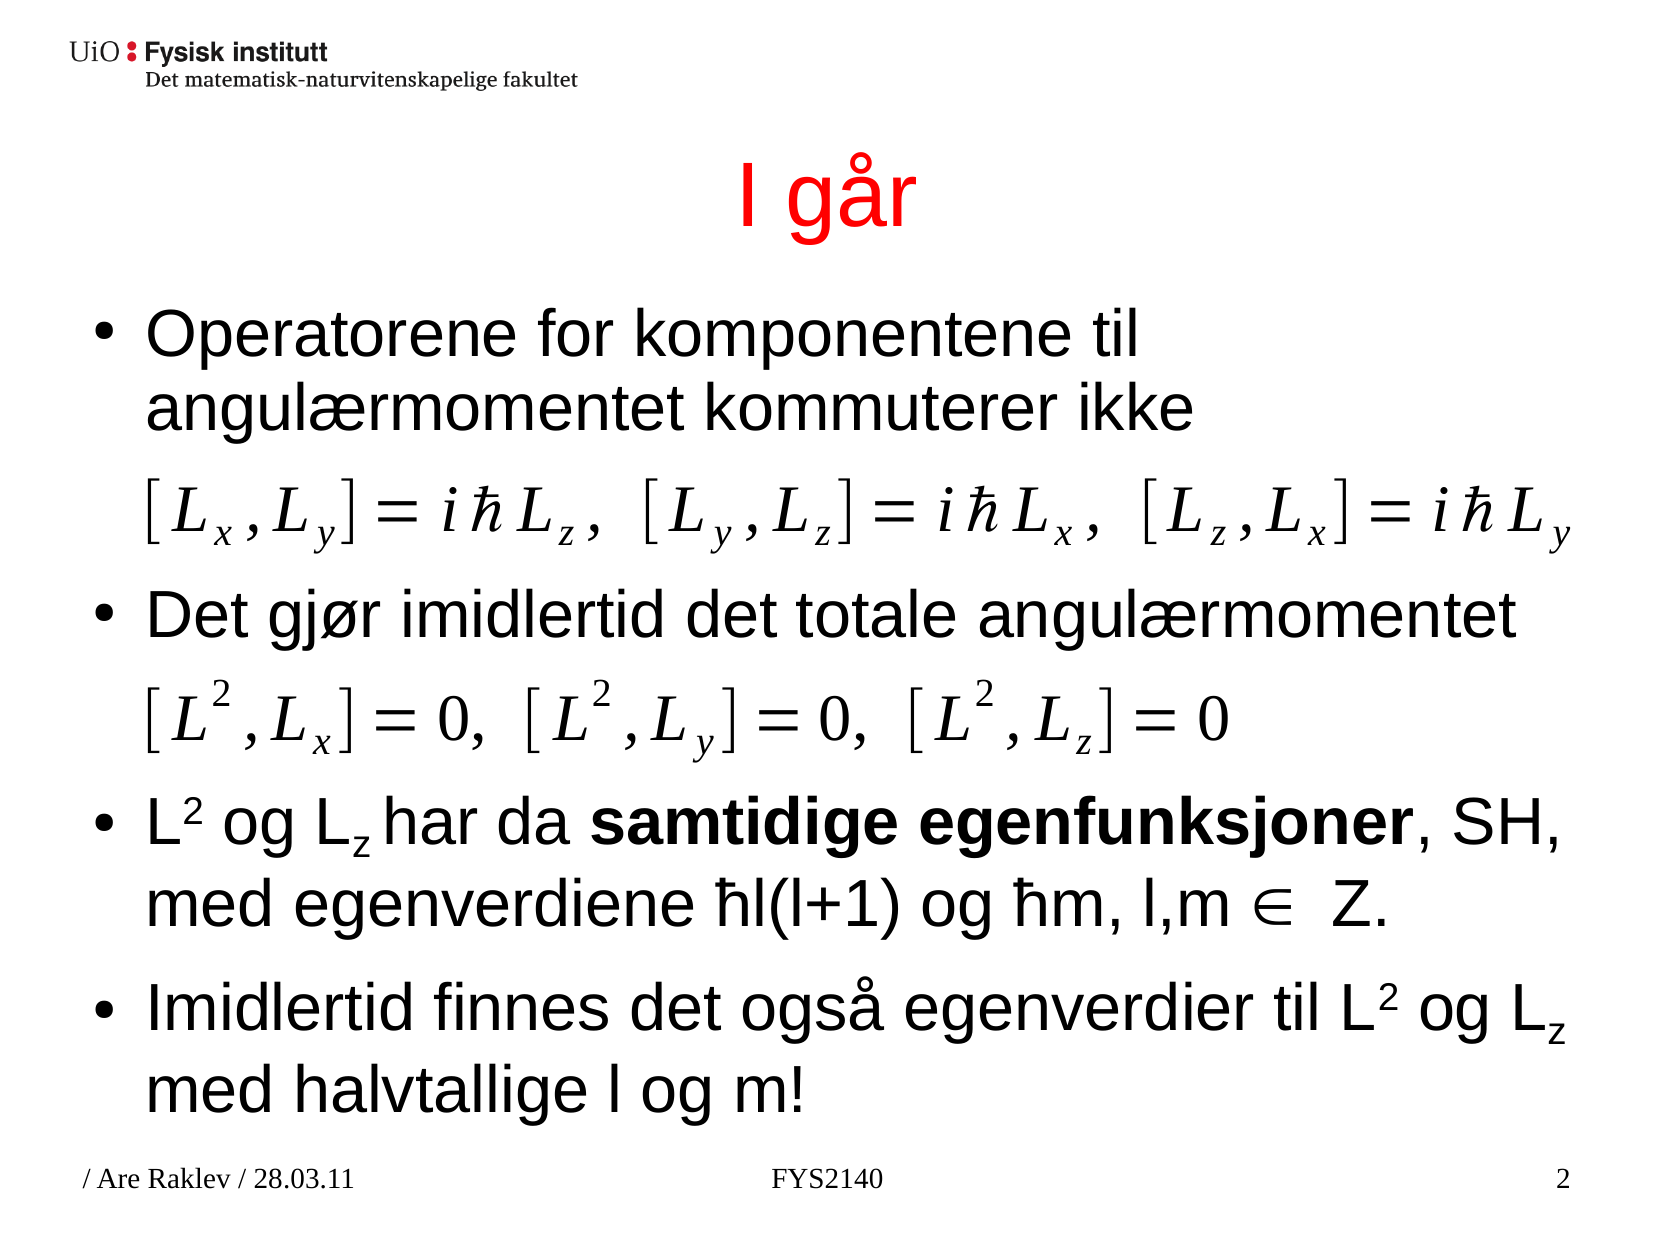

# I går
Operatorene for komponentene til angulærmomentet kommuterer ikke
Det gjør imidlertid det totale angulærmomentet
L2 og Lz har da samtidige egenfunksjoner, SH, med egenverdiene ħl(l+1) og ħm, l,m ∈ Z.
Imidlertid finnes det også egenverdier til L2 og Lz med halvtallige l og m!
/ Are Raklev / 28.03.11
FYS2140
2